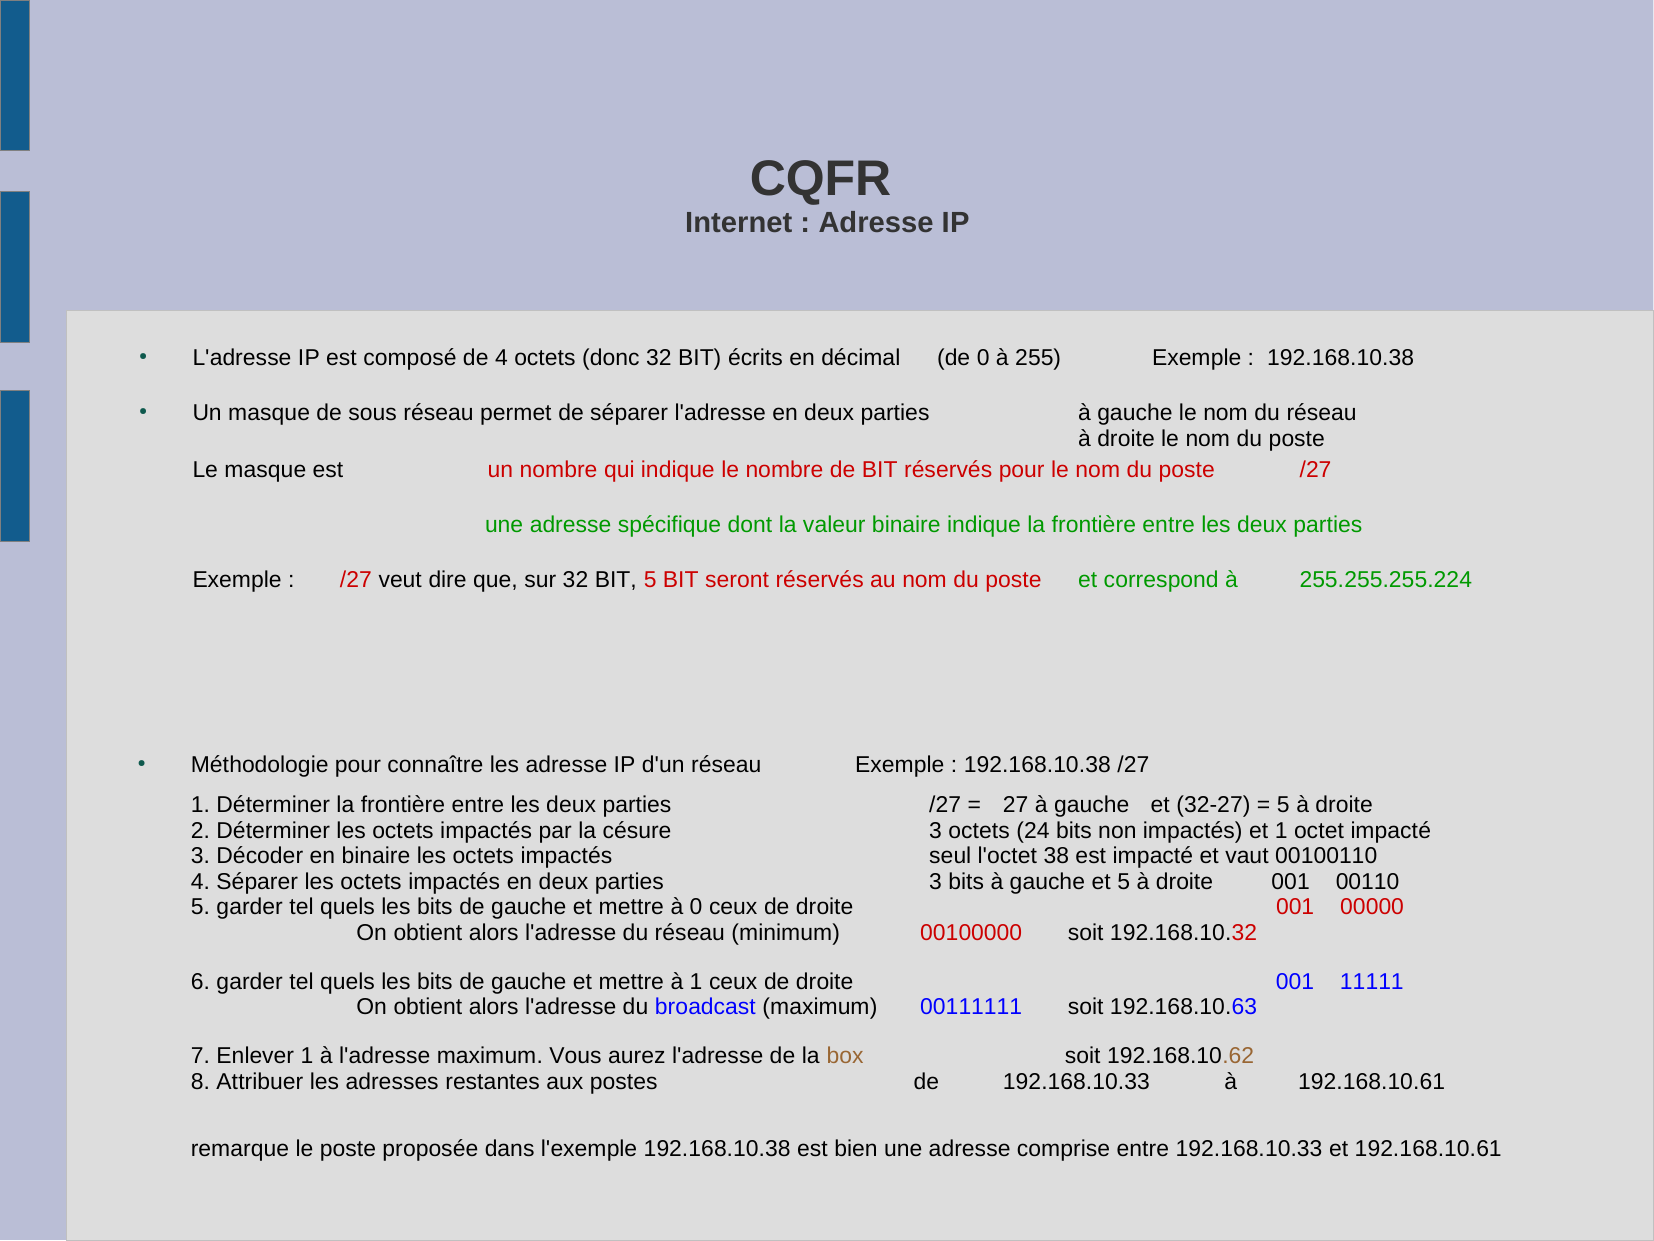

# CQFR  Internet : Adresse IP
L'adresse IP est composé de 4 octets (donc 32 BIT) écrits en décimal	 (de 0 à 255)		Exemple : 192.168.10.38
Un masque de sous réseau permet de séparer l'adresse en deux parties 		à gauche le nom du réseau
à droite le nom du poste
Le masque est 		un nombre qui indique le nombre de BIT réservés pour le nom du poste		/27
une adresse spécifique dont la valeur binaire indique la frontière entre les deux parties
Exemple : 	/27 veut dire que, sur 32 BIT, 5 BIT seront réservés au nom du poste 	et correspond à 	255.255.255.224
Méthodologie pour connaître les adresse IP d'un réseau		Exemple : 192.168.10.38 /27
1. Déterminer la frontière entre les deux parties				/27 = 	27 à gauche 	et (32-27) = 5 à droite
2. Déterminer les octets impactés par la césure				3 octets (24 bits non impactés) et 1 octet impacté
3. Décoder en binaire les octets impactés 					seul l'octet 38 est impacté et vaut 00100110
4. Séparer les octets impactés en deux parties				3 bits à gauche et 5 à droite 001 00110
5. garder tel quels les bits de gauche et mettre à 0 ceux de droite			 001 00000
On obtient alors l'adresse du réseau (minimum)		00100000 	soit 192.168.10.32
6. garder tel quels les bits de gauche et mettre à 1 ceux de droite			 001 11111
On obtient alors l'adresse du broadcast (maximum)	00111111 	soit 192.168.10.63
7. Enlever 1 à l'adresse maximum. Vous aurez l'adresse de la box soit 192.168.10.62
8. Attribuer les adresses restantes aux postes			 de 	192.168.10.33		à	192.168.10.61
remarque le poste proposée dans l'exemple 192.168.10.38 est bien une adresse comprise entre 192.168.10.33 et 192.168.10.61